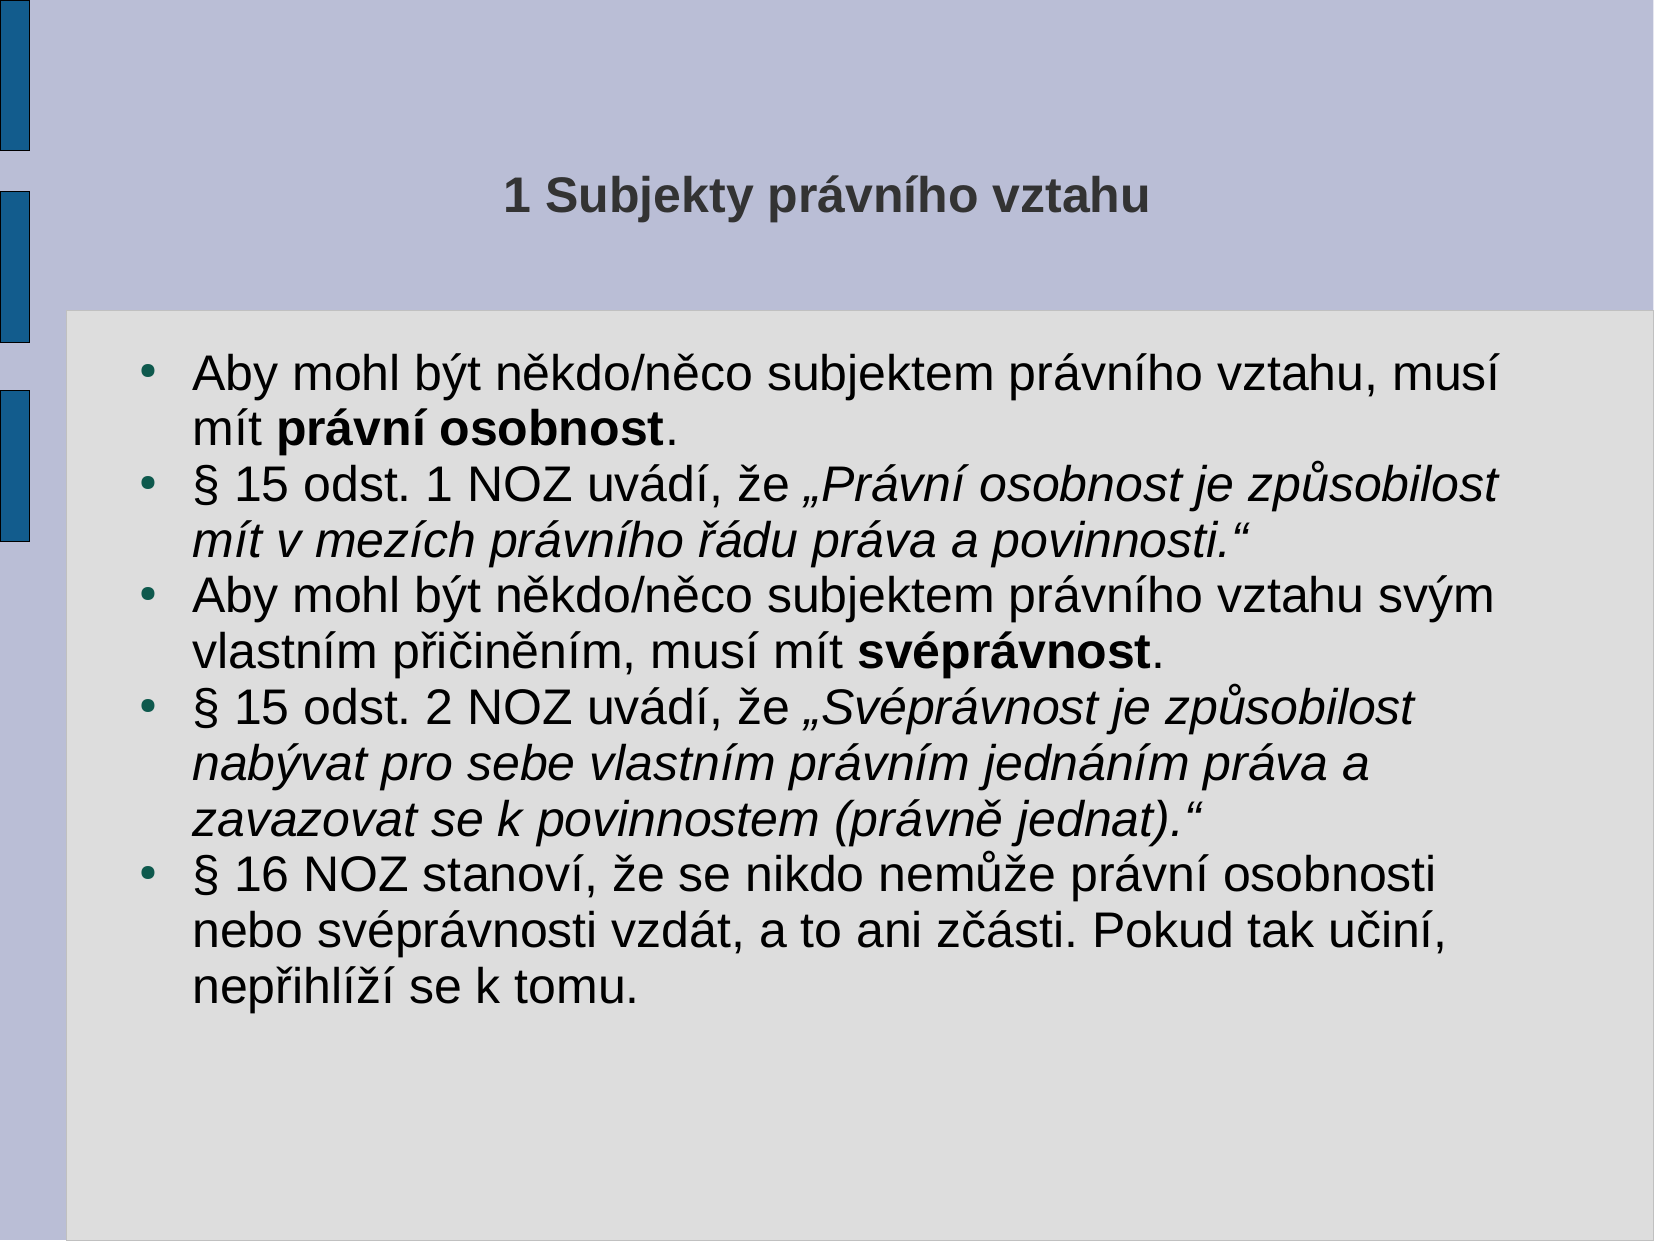

# 1 Subjekty právního vztahu
Aby mohl být někdo/něco subjektem právního vztahu, musí mít právní osobnost.
§ 15 odst. 1 NOZ uvádí, že „Právní osobnost je způsobilost mít v mezích právního řádu práva a povinnosti.“
Aby mohl být někdo/něco subjektem právního vztahu svým vlastním přičiněním, musí mít svéprávnost.
§ 15 odst. 2 NOZ uvádí, že „Svéprávnost je způsobilost nabývat pro sebe vlastním právním jednáním práva a zavazovat se k povinnostem (právně jednat).“
§ 16 NOZ stanoví, že se nikdo nemůže právní osobnosti nebo svéprávnosti vzdát, a to ani zčásti. Pokud tak učiní, nepřihlíží se k tomu.